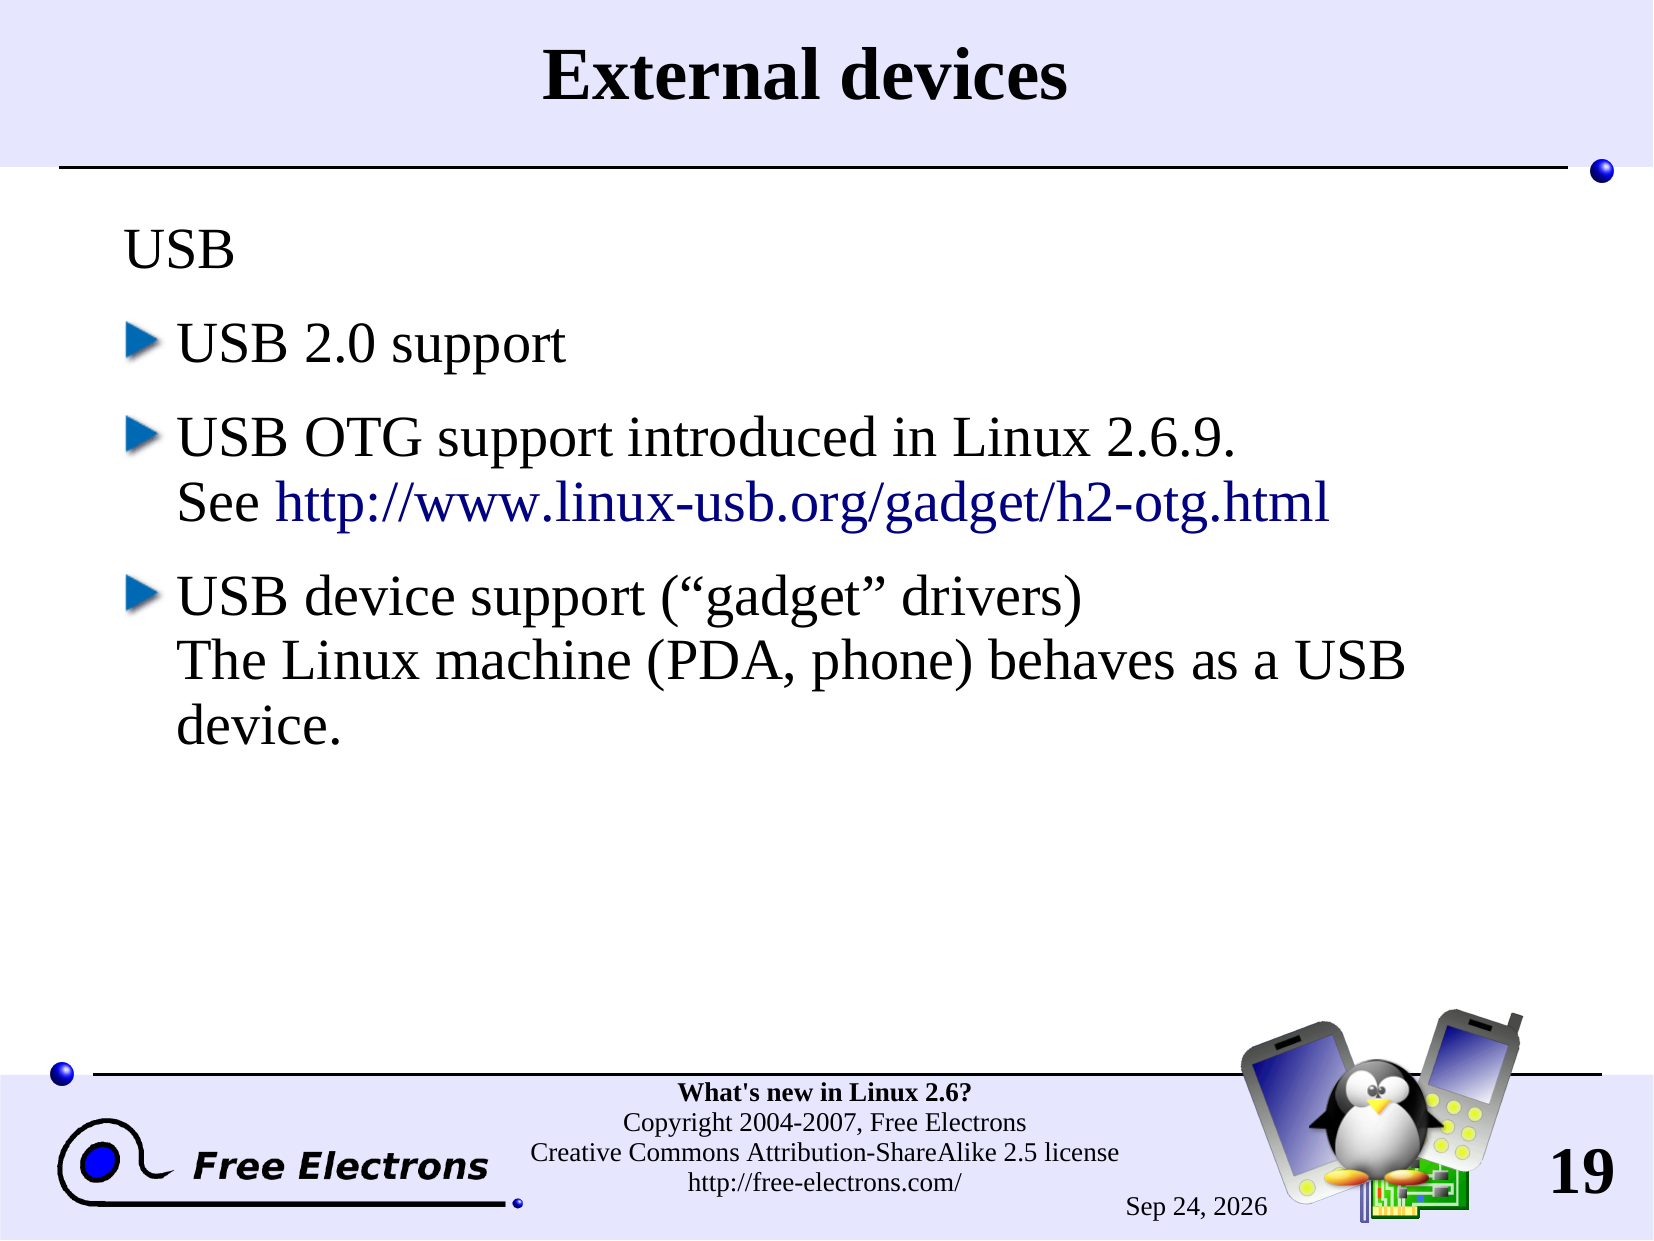

# External devices
USB
USB 2.0 support
USB OTG support introduced in Linux 2.6.9.
See http://www.linux-usb.org/gadget/h2-otg.html
USB device support (“gadget” drivers)
The Linux machine (PDA, phone) behaves as a USB device.